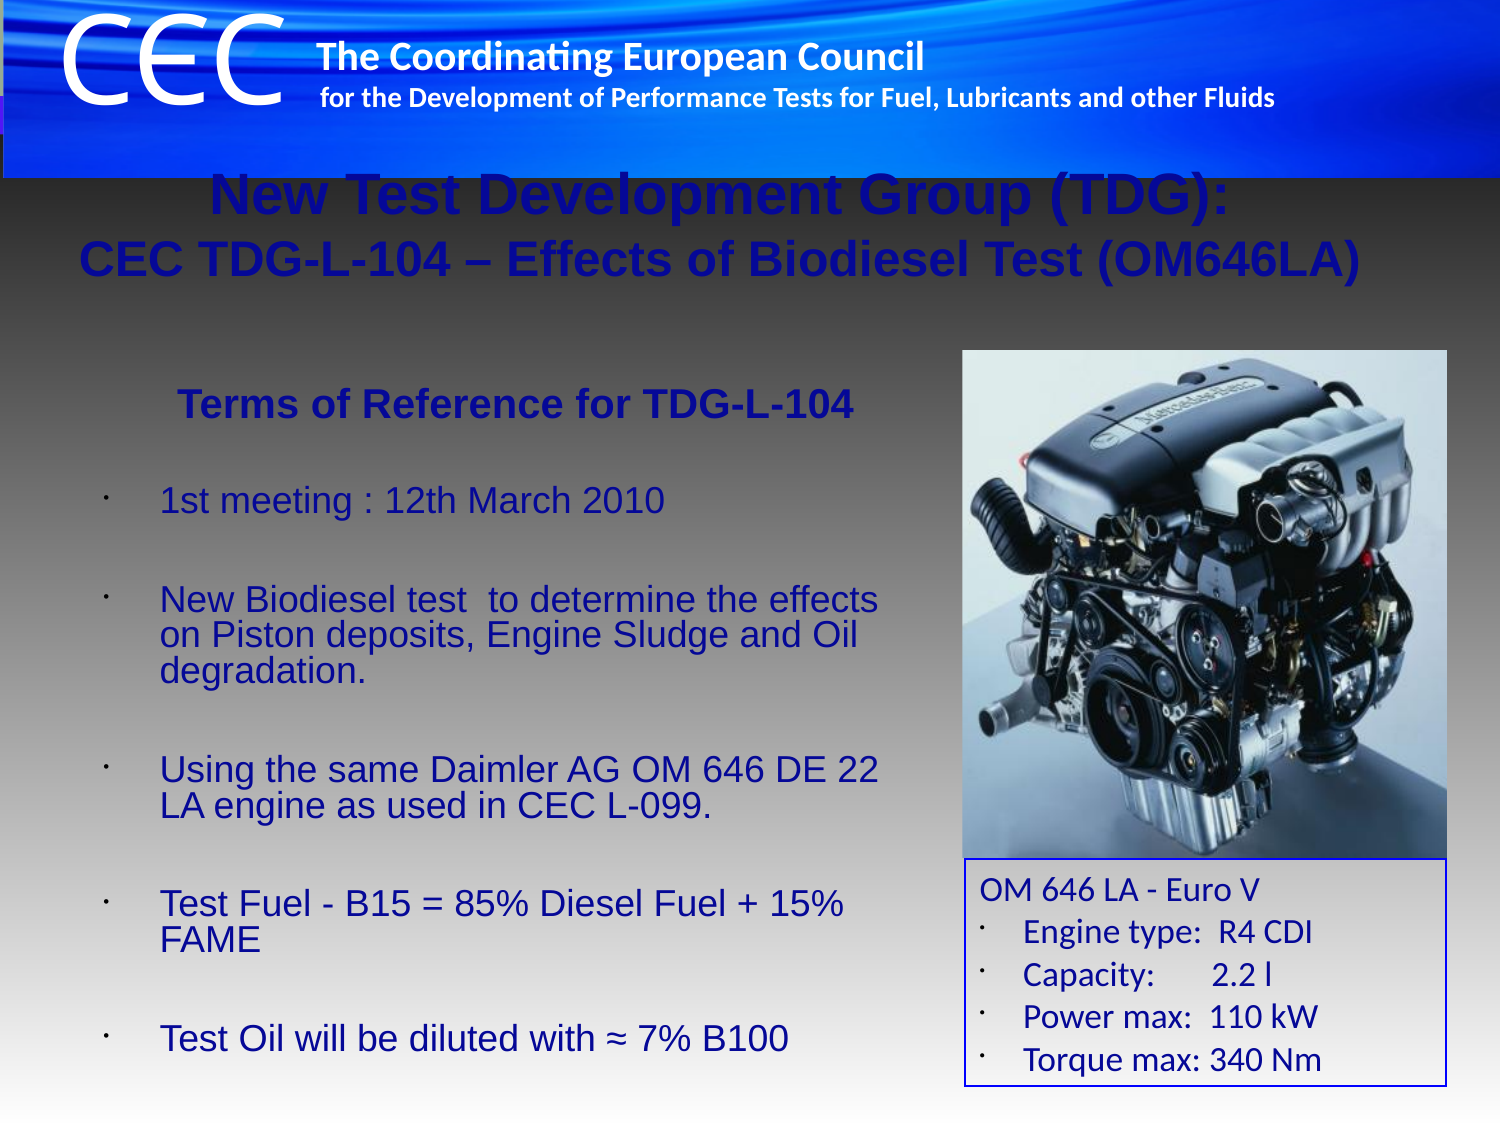

# New Test Development Group (TDG): CEC TDG-L-104 – Effects of Biodiesel Test (OM646LA)
	Terms of Reference for TDG-L-104
1st meeting : 12th March 2010
New Biodiesel test to determine the effects on Piston deposits, Engine Sludge and Oil degradation.
Using the same Daimler AG OM 646 DE 22 LA engine as used in CEC L-099.
Test Fuel - B15 = 85% Diesel Fuel + 15% FAME
Test Oil will be diluted with ≈ 7% B100
OM 646 LA - Euro V
 Engine type: R4 CDI
 Capacity: 2.2 l
 Power max: 110 kW
 Torque max: 340 Nm